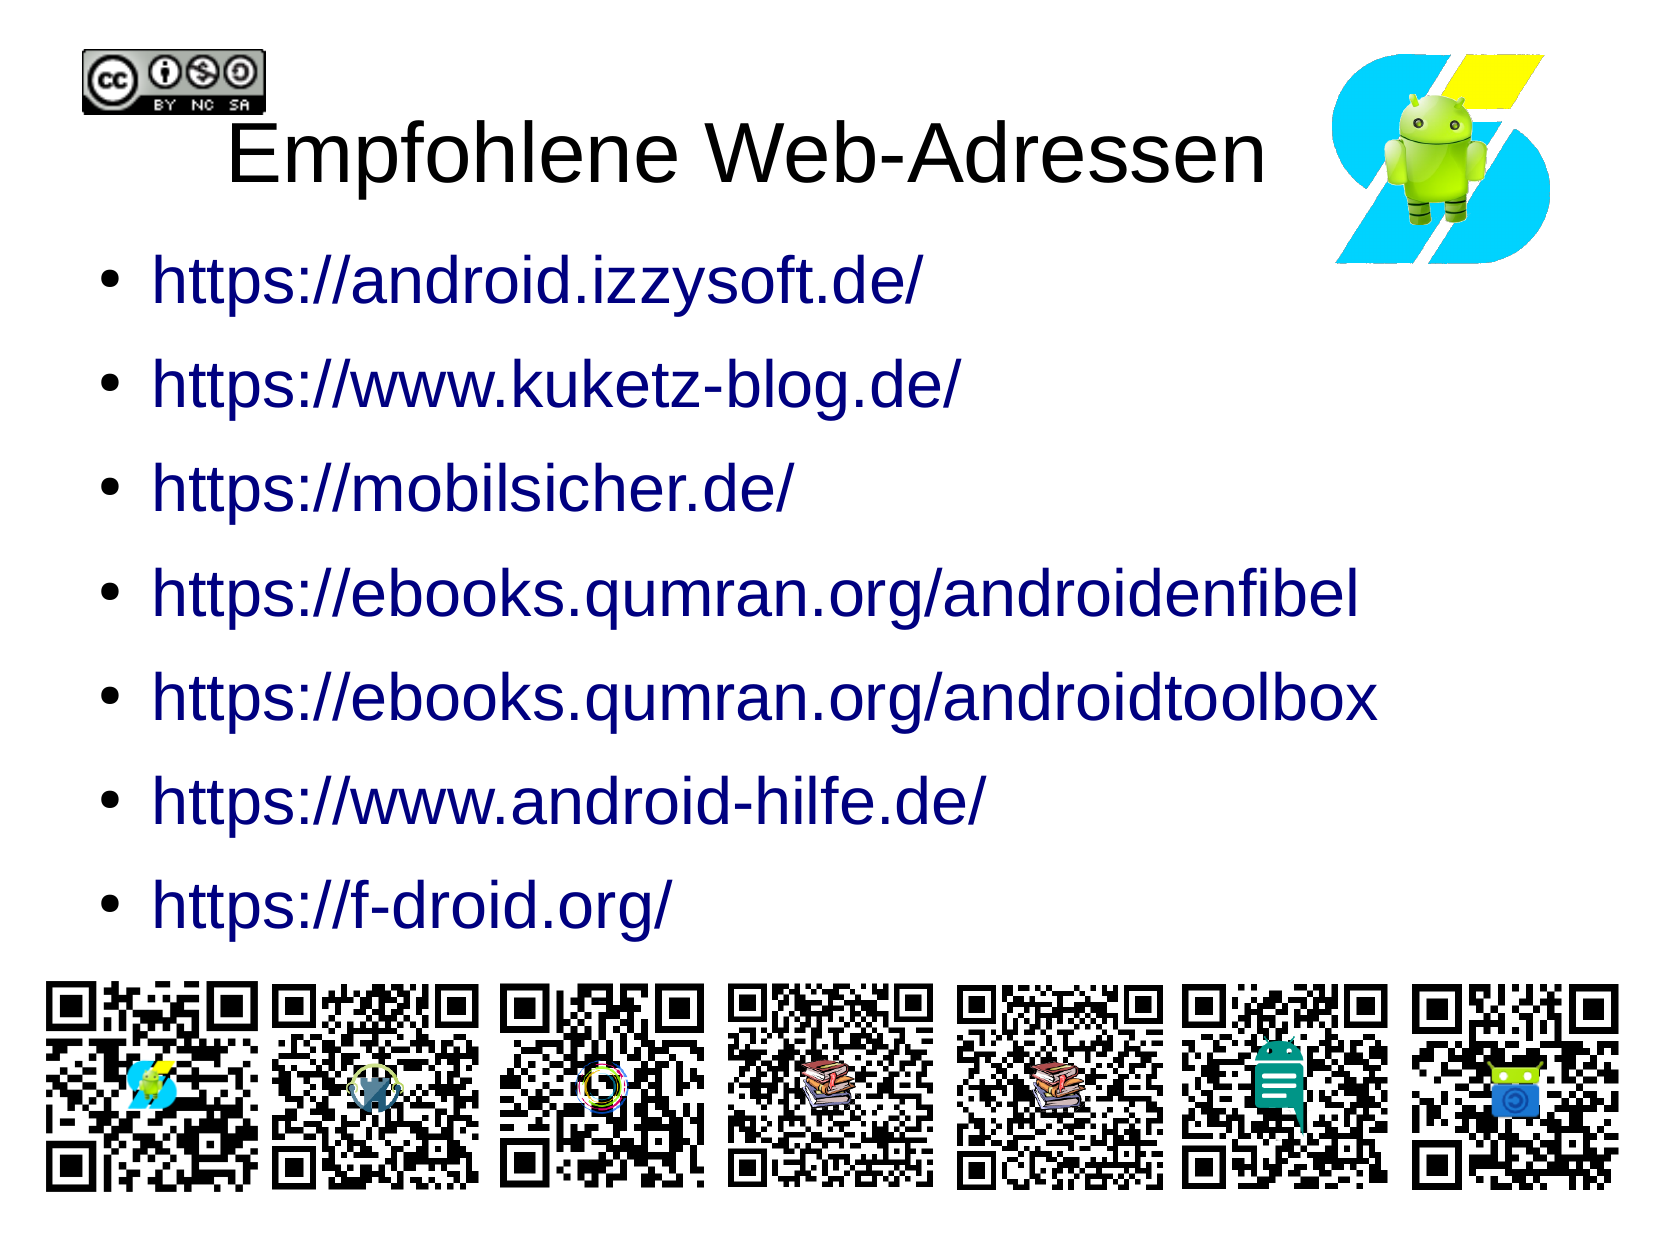

# Empfohlene Web-Adressen
https://android.izzysoft.de/
https://www.kuketz-blog.de/
https://mobilsicher.de/
https://ebooks.qumran.org/androidenfibel
https://ebooks.qumran.org/androidtoolbox
https://www.android-hilfe.de/
https://f-droid.org/